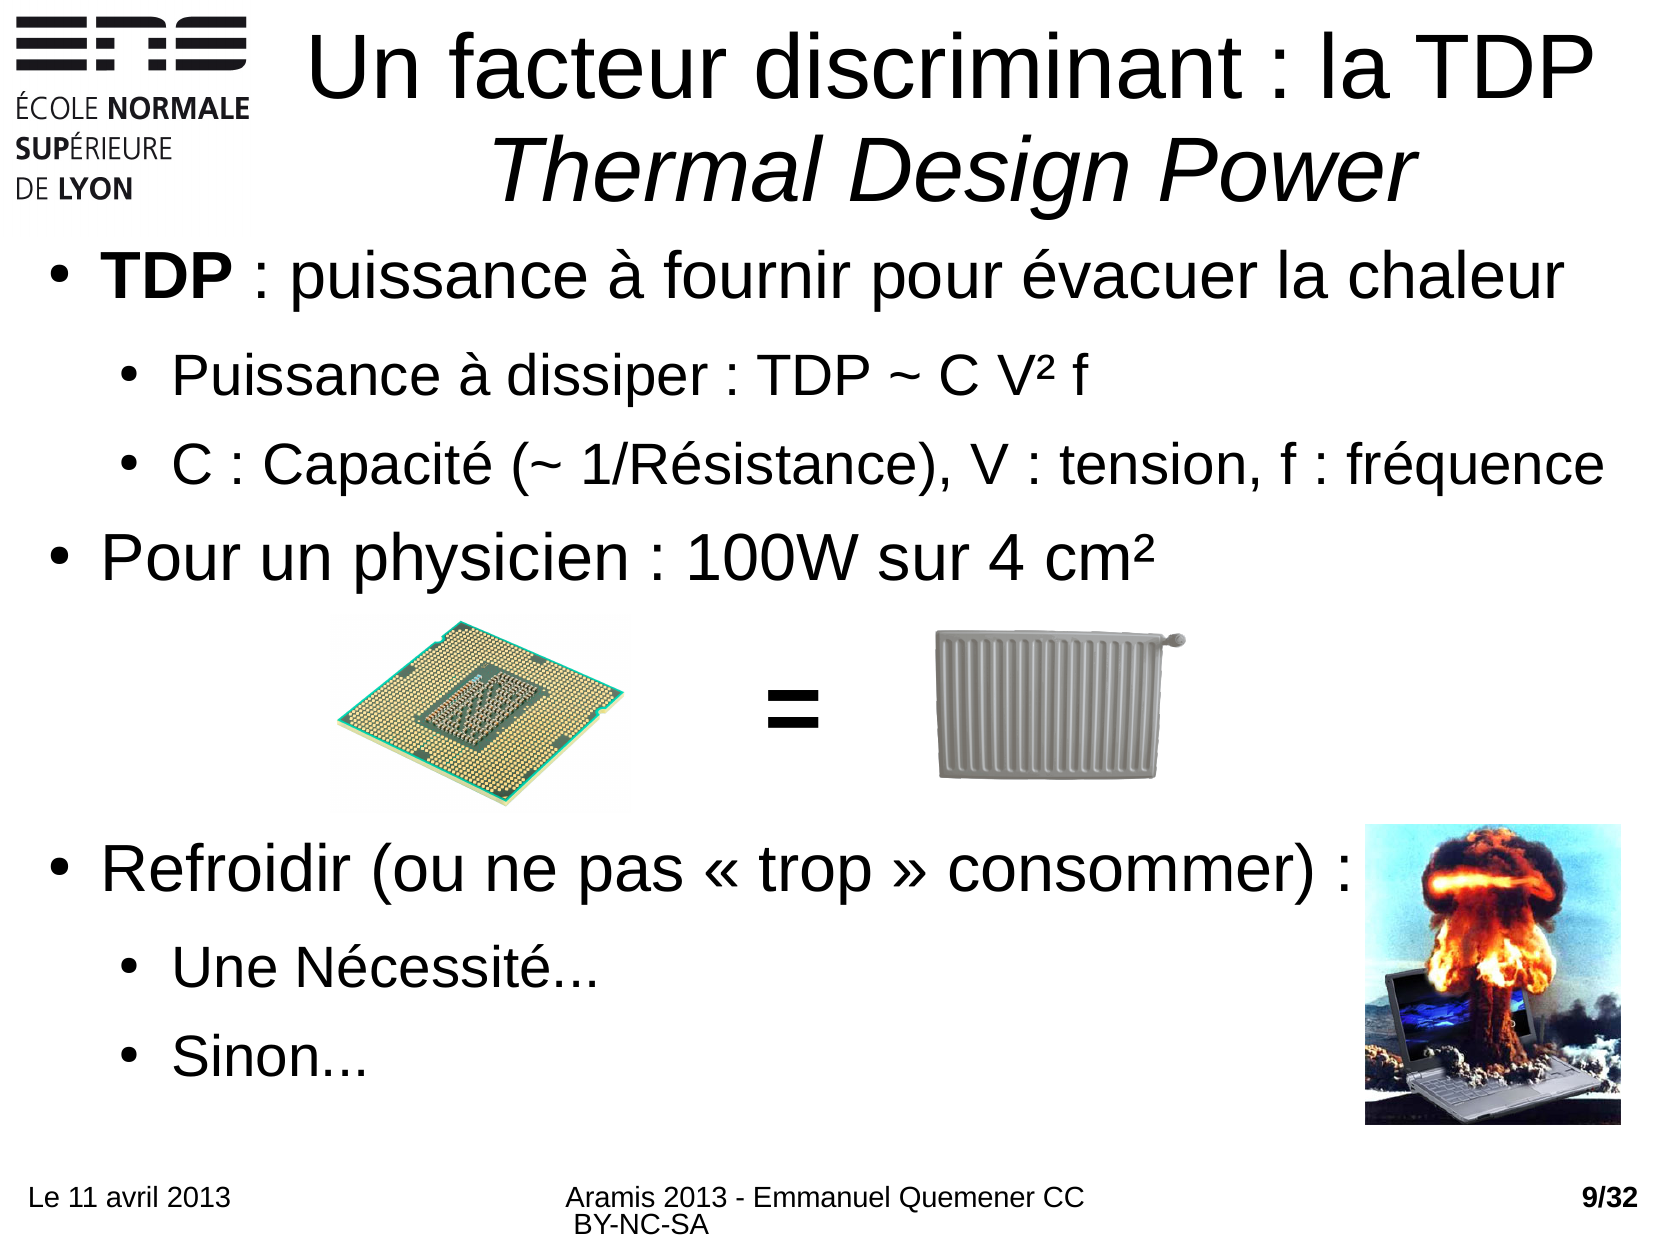

# Un facteur discriminant : la TDP Thermal Design Power
TDP : puissance à fournir pour évacuer la chaleur
Puissance à dissiper : TDP ~ C V² f
C : Capacité (~ 1/Résistance), V : tension, f : fréquence
Pour un physicien : 100W sur 4 cm²
Refroidir (ou ne pas « trop » consommer) :
Une Nécessité...
Sinon...
=
Le 11 avril 2013
Aramis 2013 - Emmanuel Quemener CC BY-NC-SA
9